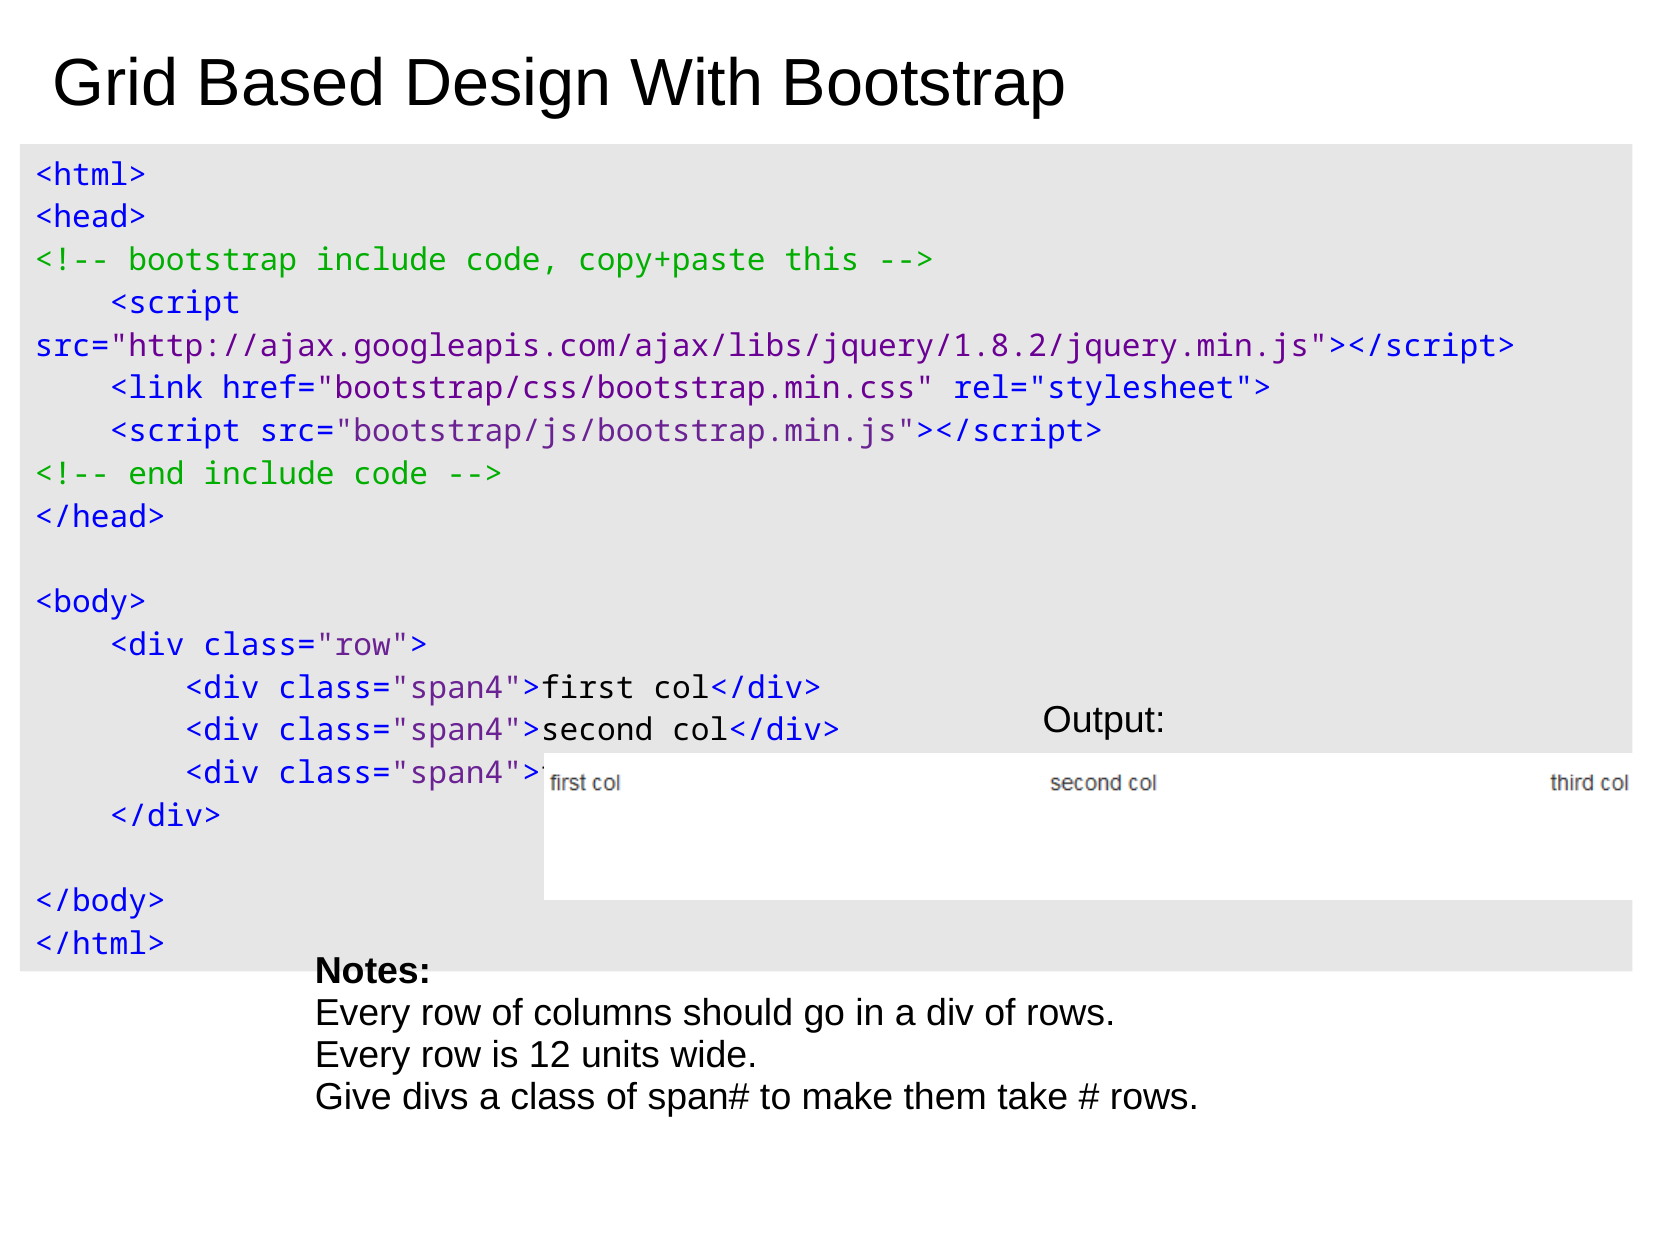

Grid Based Design With Bootstrap
<html>
<head>
<!-- bootstrap include code, copy+paste this -->
	<script src="http://ajax.googleapis.com/ajax/libs/jquery/1.8.2/jquery.min.js"></script>
	<link href="bootstrap/css/bootstrap.min.css" rel="stylesheet">
	<script src="bootstrap/js/bootstrap.min.js"></script>
<!-- end include code -->
</head>
<body>
 <div class="row">
		<div class="span4">first col</div>
		<div class="span4">second col</div>
		<div class="span4">third col</div>
 </div>
</body>
</html>
Output:
Notes:
Every row of columns should go in a div of rows.
Every row is 12 units wide.
Give divs a class of span# to make them take # rows.